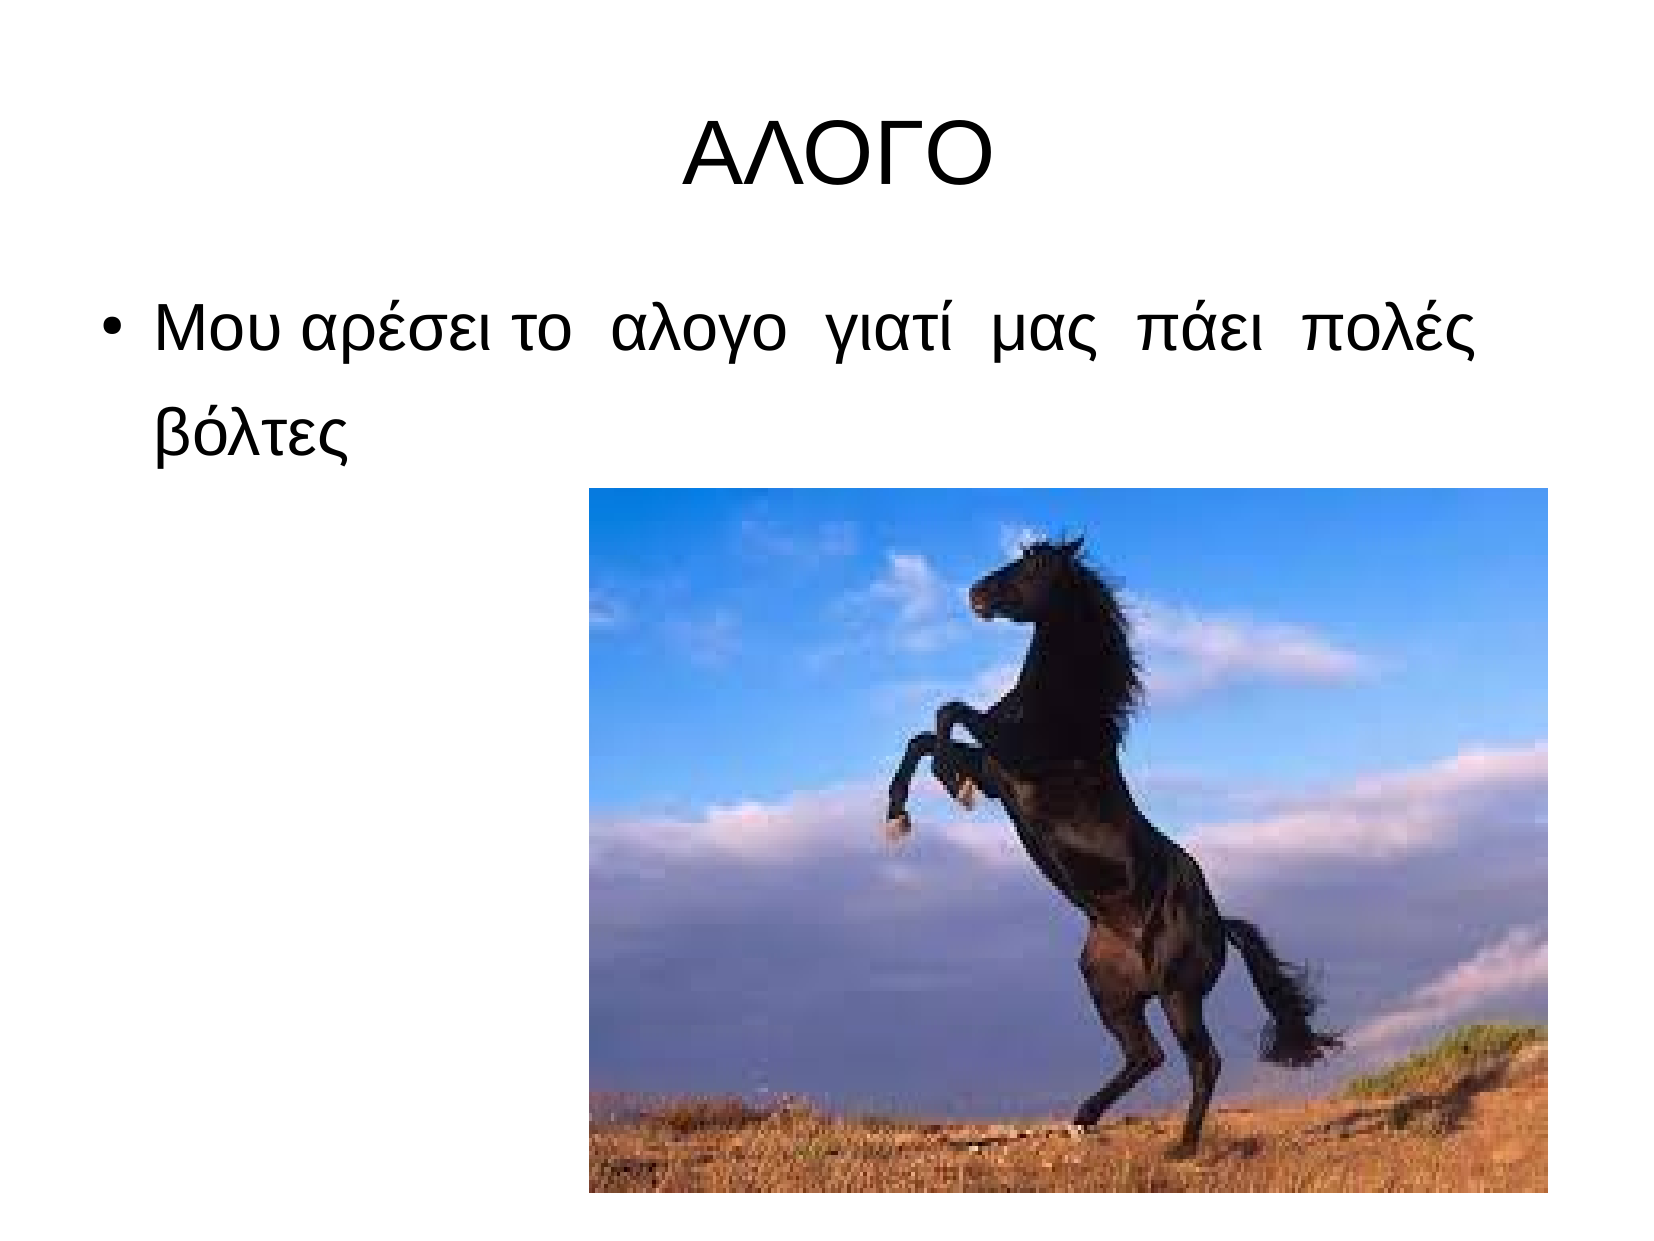

# ΑΛΟΓΟ
Μου αρέσει το αλογο γιατί μας πάει πολές
βόλτες